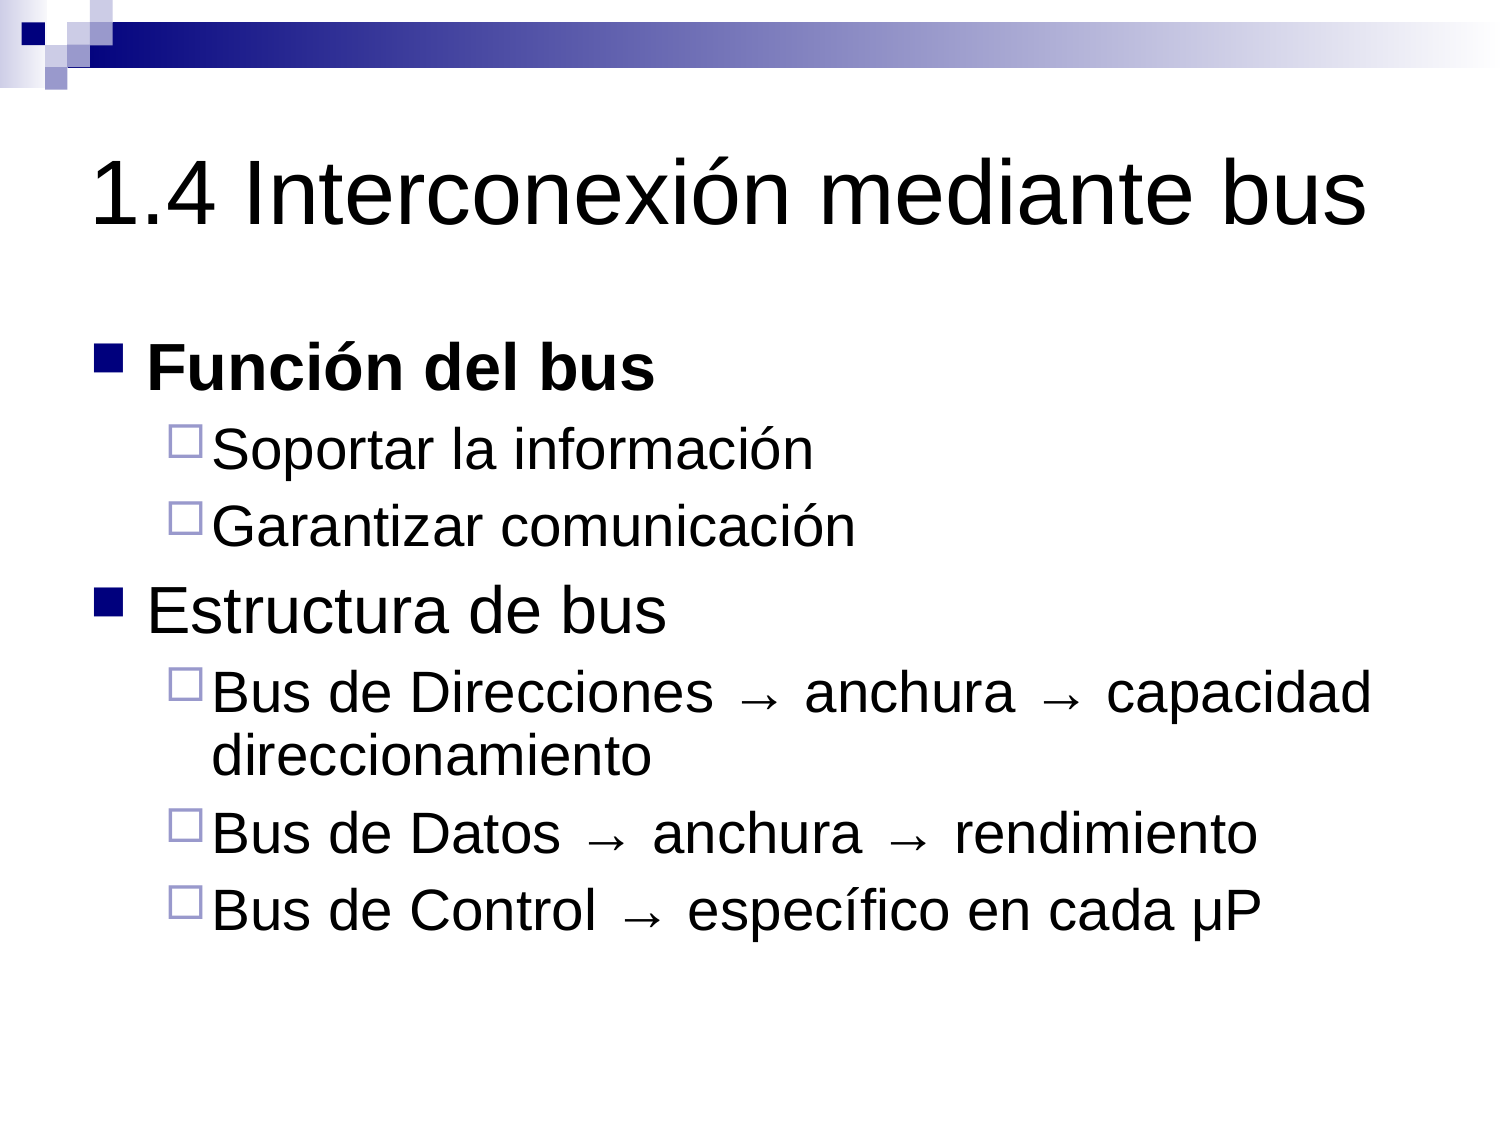

# 1.4 Interconexión mediante bus
Función del bus
Soportar la información
Garantizar comunicación
Estructura de bus
Bus de Direcciones → anchura → capacidad direccionamiento
Bus de Datos → anchura → rendimiento
Bus de Control → específico en cada μP